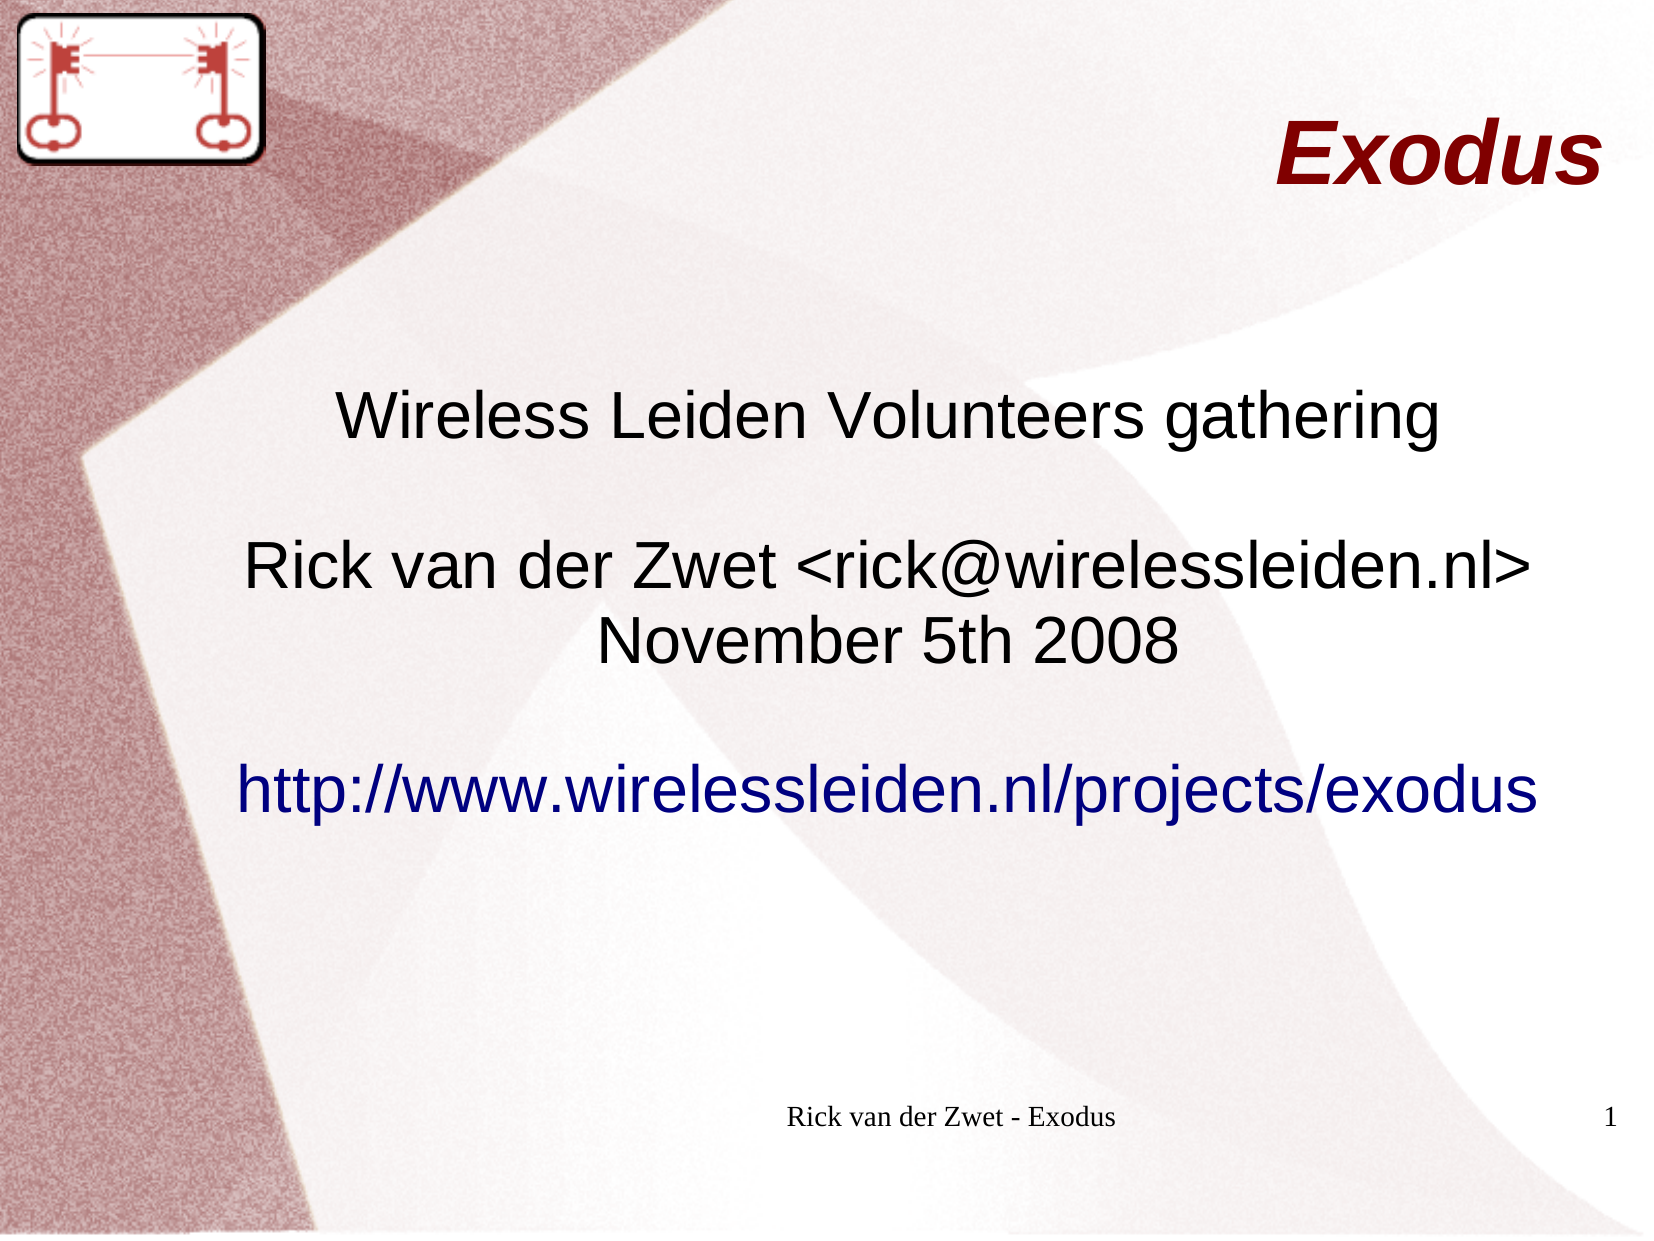

# Exodus
Wireless Leiden Volunteers gathering
Rick van der Zwet <rick@wirelessleiden.nl>
November 5th 2008
http://www.wirelessleiden.nl/projects/exodus
Rick van der Zwet - Exodus
1